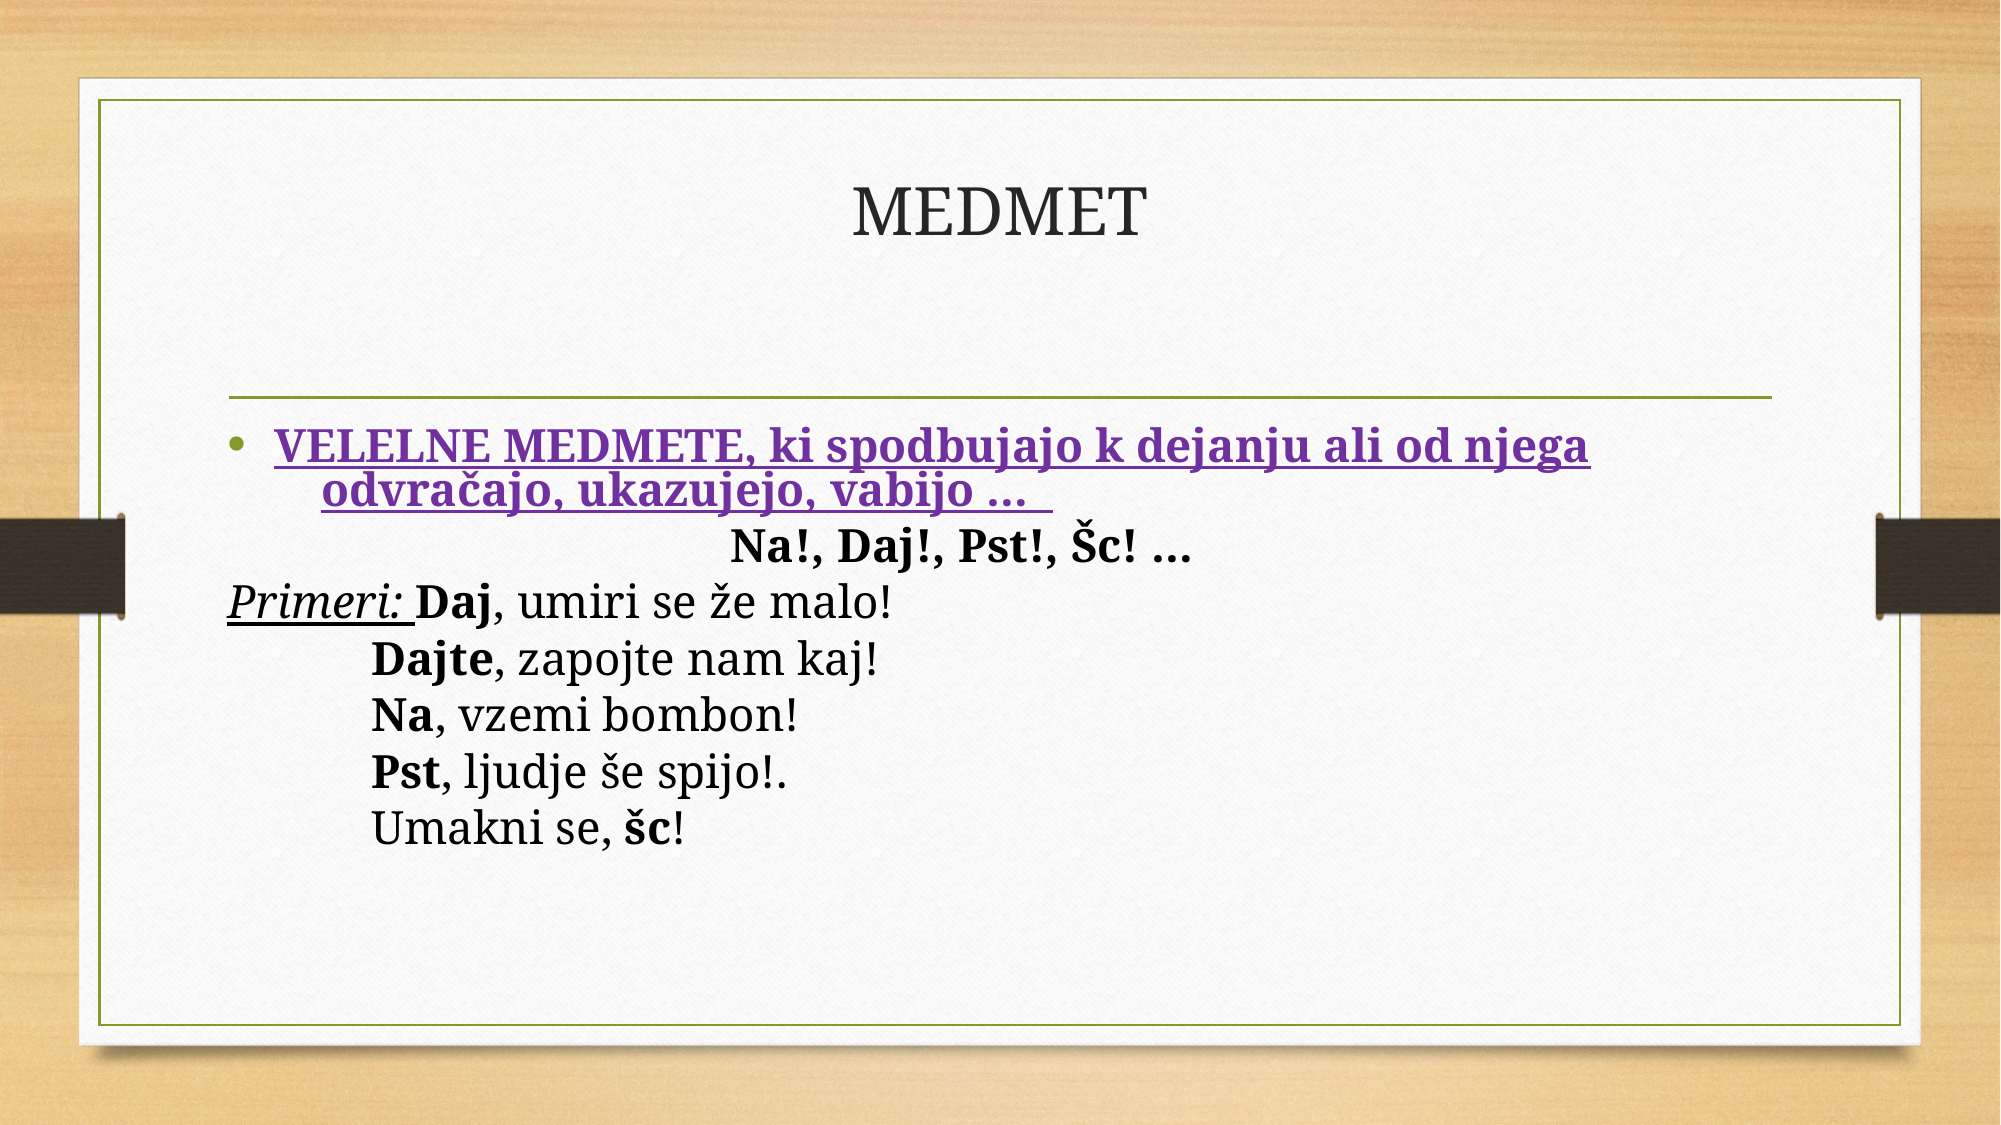

# MEDMET
VELELNE MEDMETE, ki spodbujajo k dejanju ali od njega odvračajo, ukazujejo, vabijo …
 Na!, Daj!, Pst!, Šc! …
Primeri: Daj, umiri se že malo!
 Dajte, zapojte nam kaj!
 Na, vzemi bombon!
 Pst, ljudje še spijo!.
 Umakni se, šc!